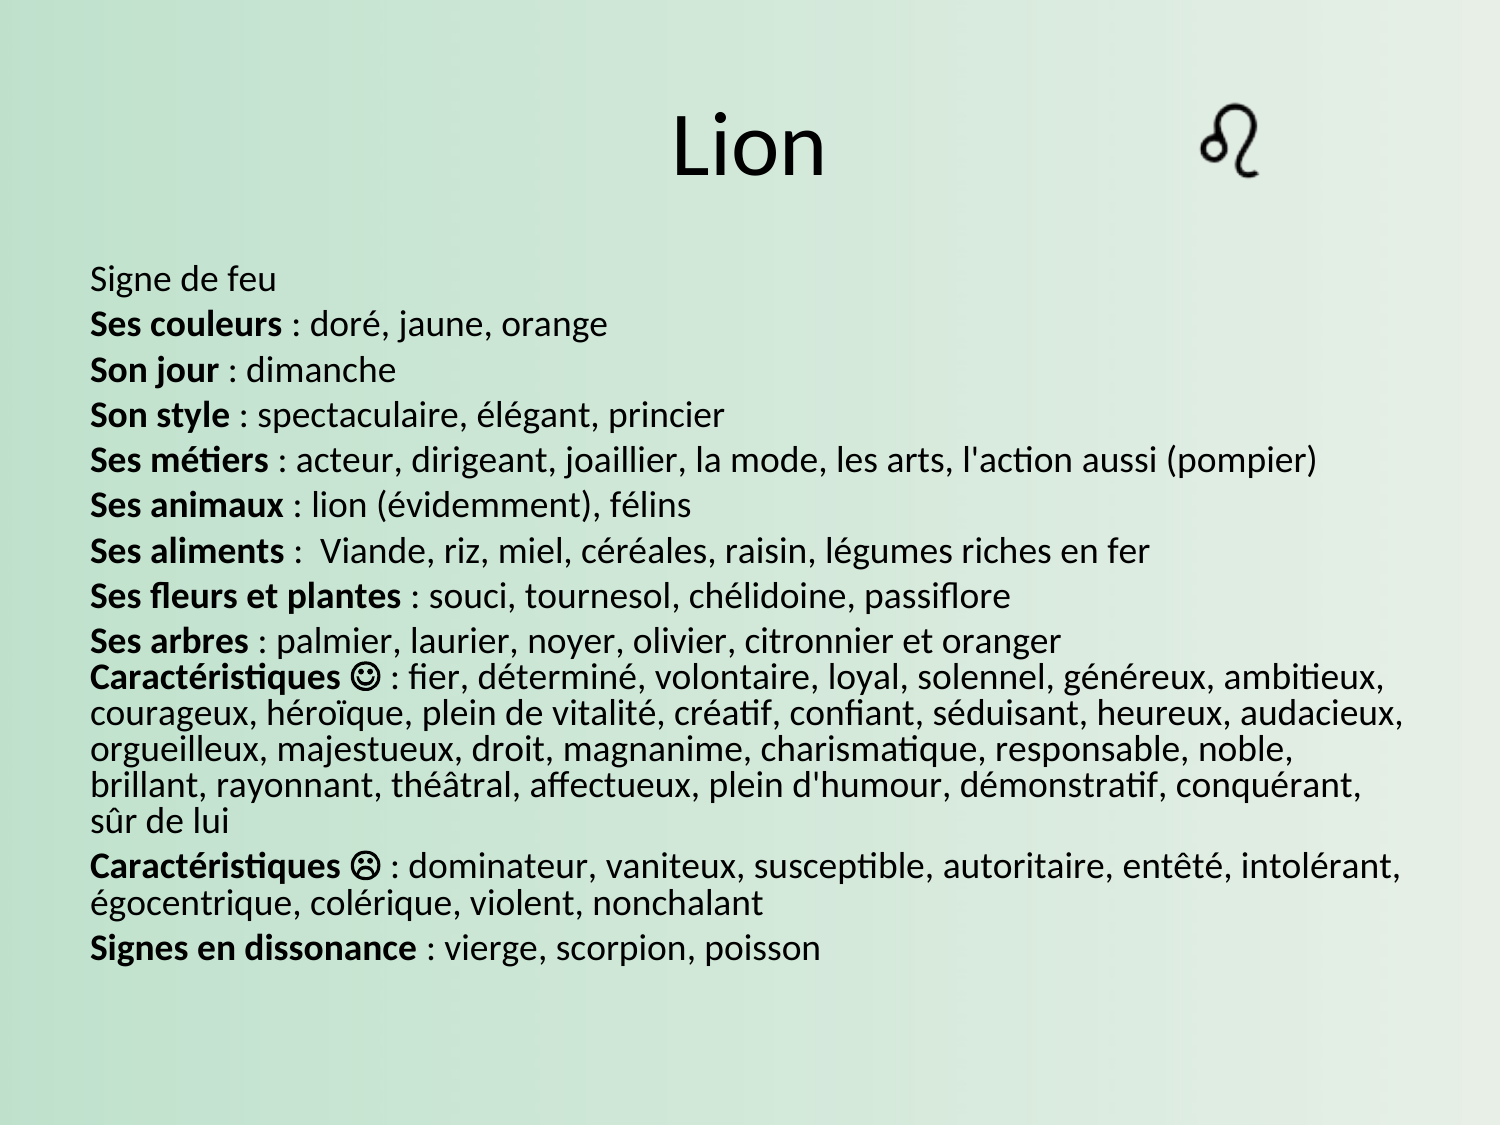

# Lion
Signe de feu
Ses couleurs : doré, jaune, orange
Son jour : dimanche
Son style : spectaculaire, élégant, princier
Ses métiers : acteur, dirigeant, joaillier, la mode, les arts, l'action aussi (pompier)
Ses animaux : lion (évidemment), félins
Ses aliments : Viande, riz, miel, céréales, raisin, légumes riches en fer
Ses fleurs et plantes : souci, tournesol, chélidoine, passiflore
Ses arbres : palmier, laurier, noyer, olivier, citronnier et oranger
Caractéristiques  : fier, déterminé, volontaire, loyal, solennel, généreux, ambitieux, courageux, héroïque, plein de vitalité, créatif, confiant, séduisant, heureux, audacieux, orgueilleux, majestueux, droit, magnanime, charismatique, responsable, noble, brillant, rayonnant, théâtral, affectueux, plein d'humour, démonstratif, conquérant, sûr de lui
Caractéristiques  : dominateur, vaniteux, susceptible, autoritaire, entêté, intolérant, égocentrique, colérique, violent, nonchalant
Signes en dissonance : vierge, scorpion, poisson